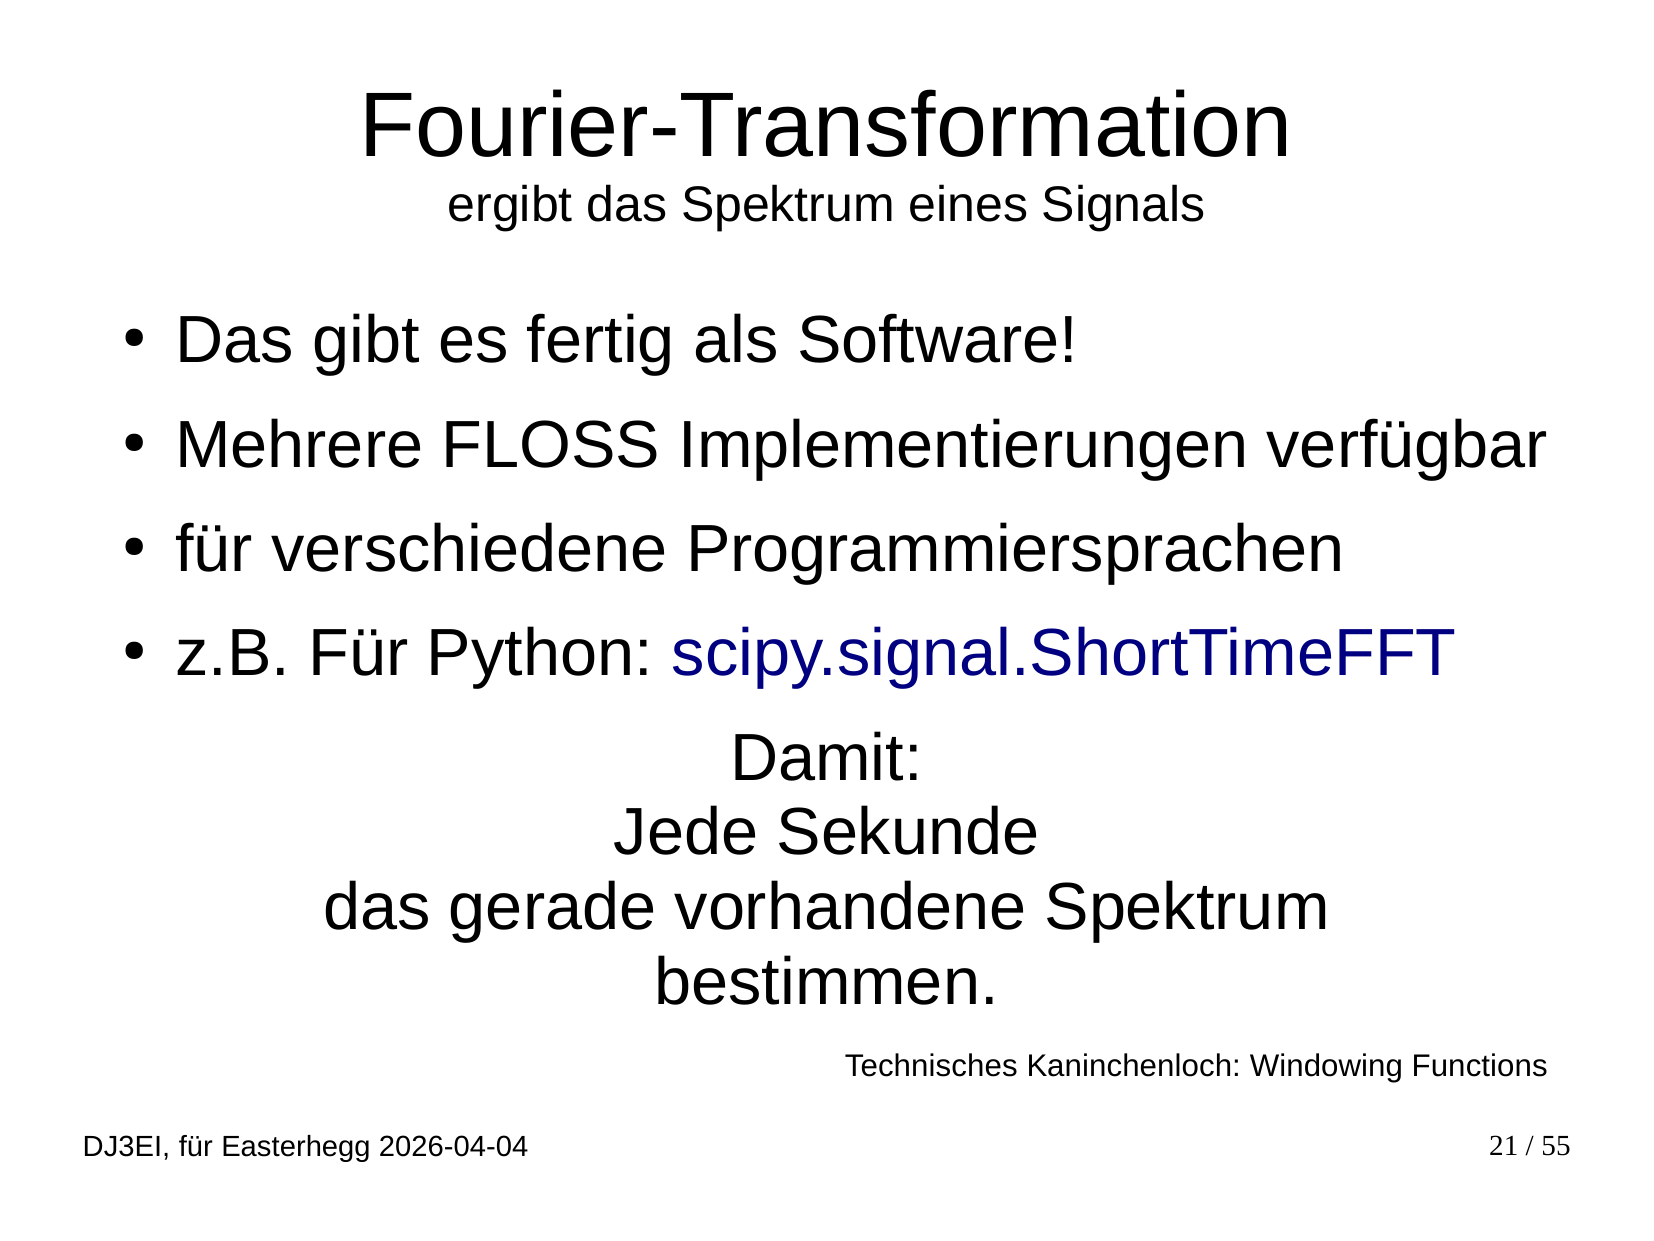

# Fourier-Transformation ergibt das Spektrum eines Signals
Das gibt es fertig als Software!
Mehrere FLOSS Implementierungen verfügbar
für verschiedene Programmiersprachen
z.B. Für Python: scipy.signal.ShortTimeFFT
Damit:
Jede Sekunde
das gerade vorhandene Spektrum
bestimmen.
Technisches Kaninchenloch: Windowing Functions
21